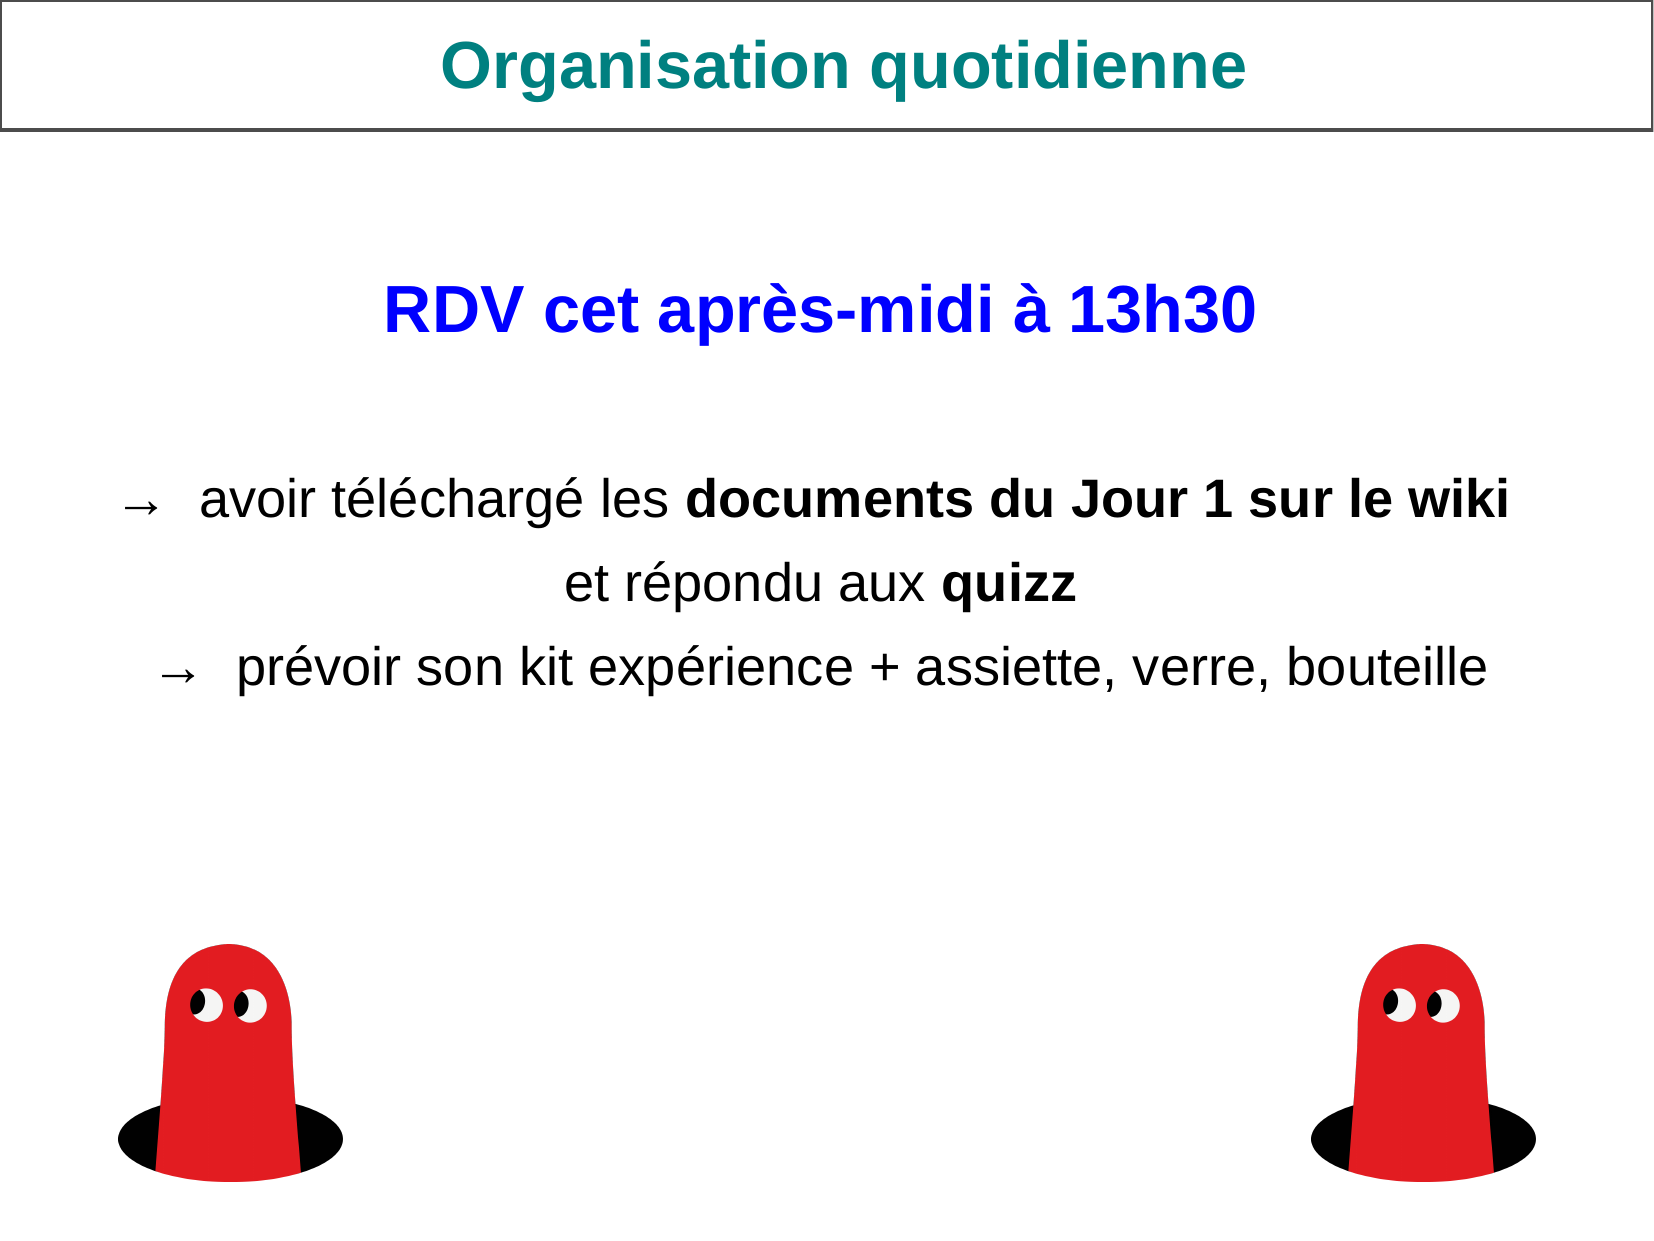

Organisation quotidienne
# RDV cet après-midi à 13h30
→ avoir téléchargé les documents du Jour 1 sur le wiki
et répondu aux quizz
→ prévoir son kit expérience + assiette, verre, bouteille